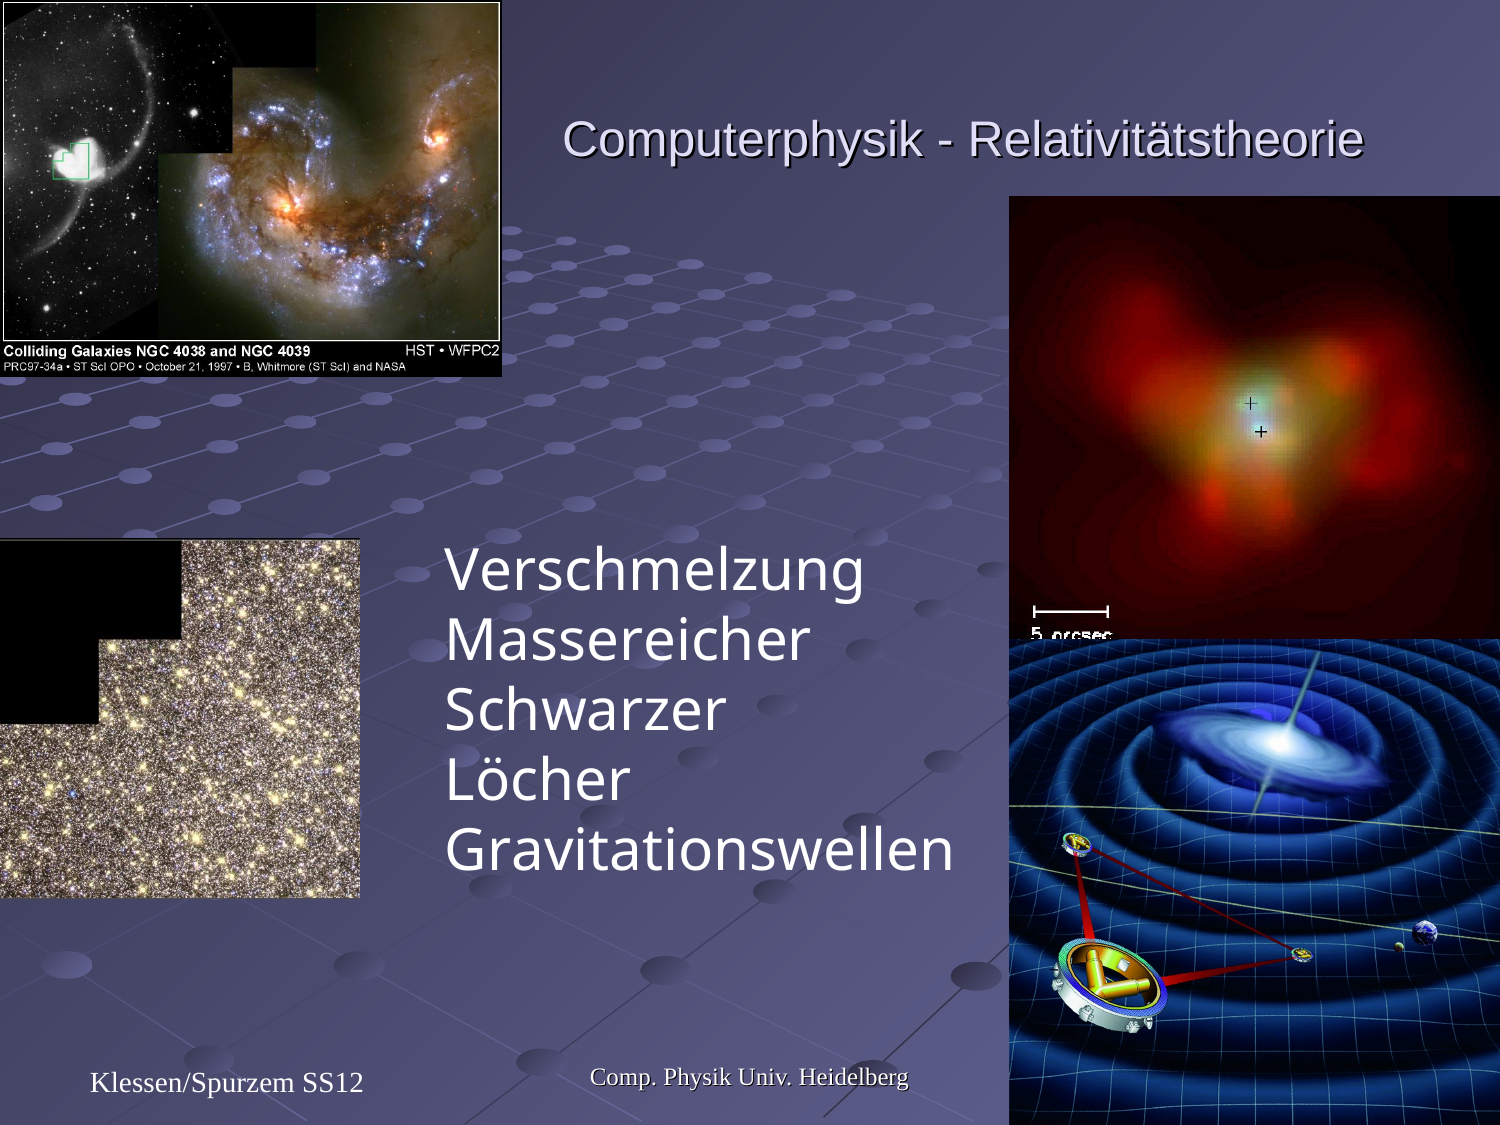

# Computerphysik - Relativitätstheorie
Verschmelzung
Massereicher
Schwarzer
Löcher
Gravitationswellen
August 22, 2002